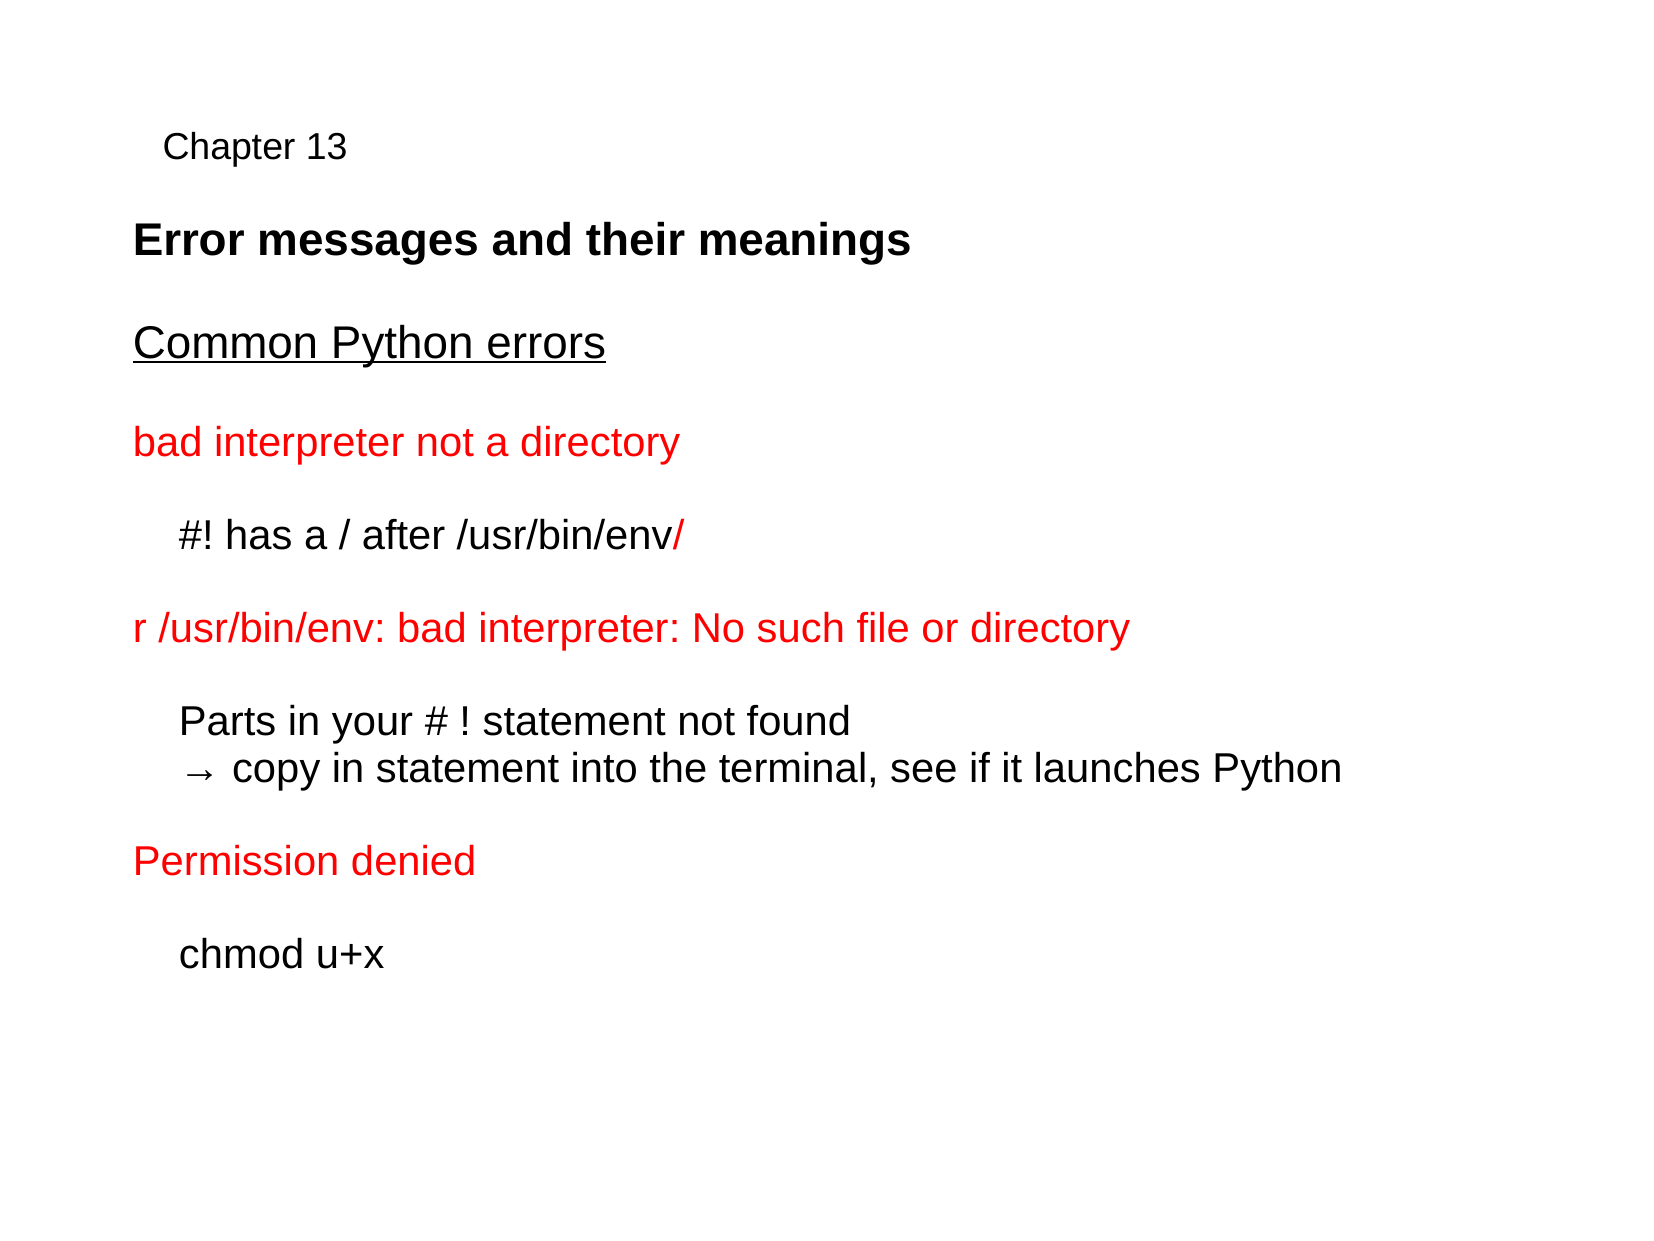

Chapter 13
Error messages and their meanings
Common Python errors
bad interpreter not a directory
 #! has a / after /usr/bin/env/
r /usr/bin/env: bad interpreter: No such file or directory
 Parts in your # ! statement not found
 → copy in statement into the terminal, see if it launches Python
Permission denied
 chmod u+x